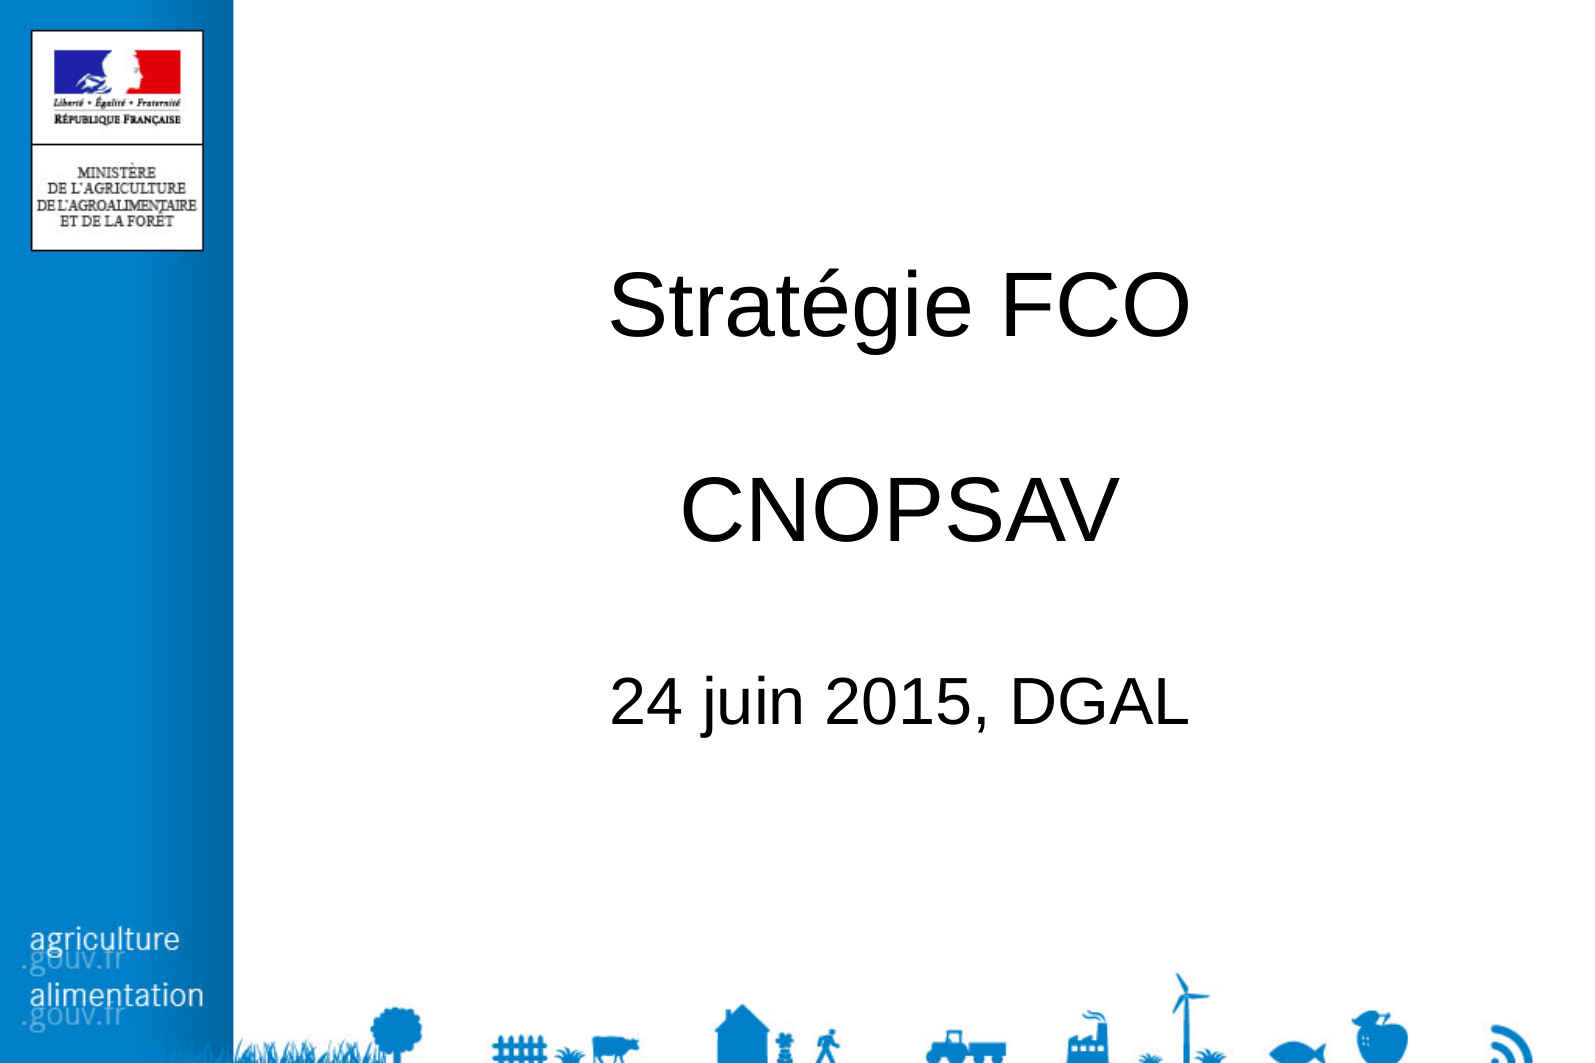

# Stratégie FCO
CNOPSAV
24 juin 2015, DGAL